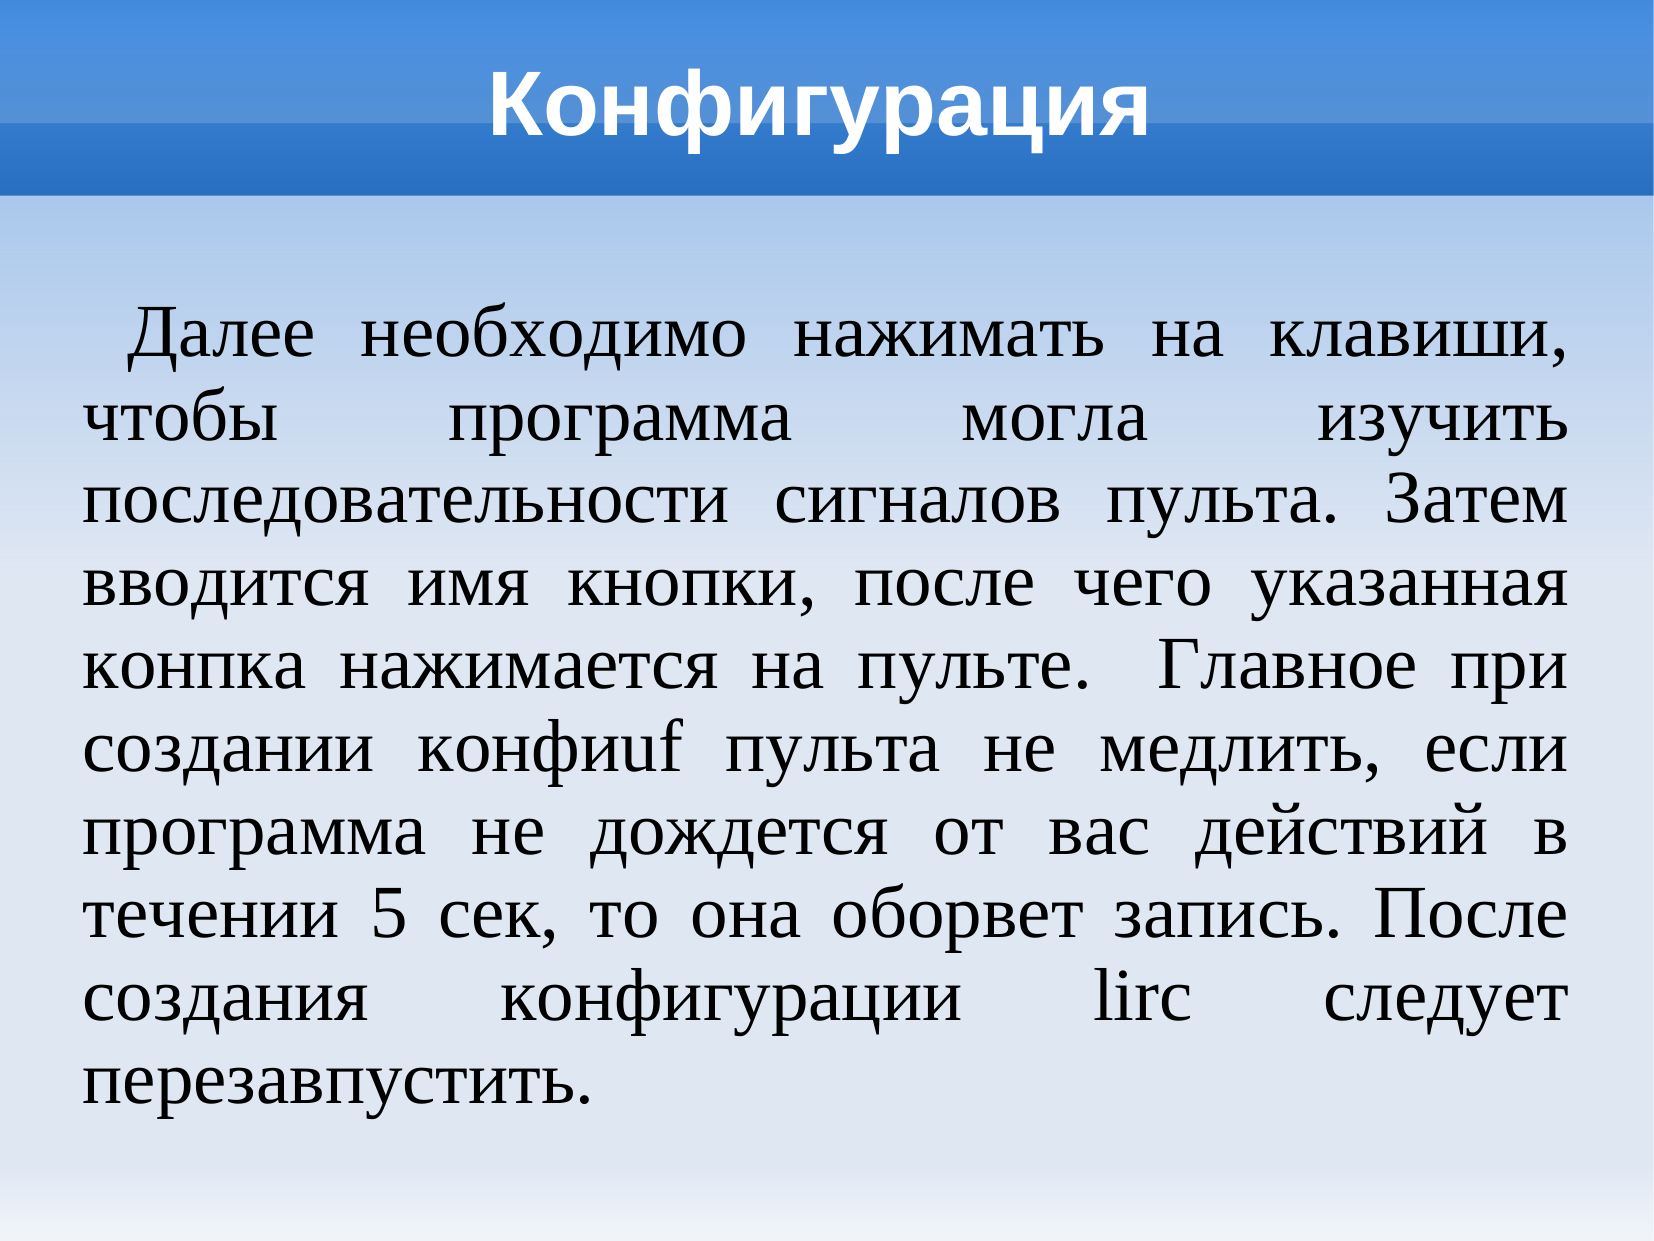

# Конфигурация
 Далее необходимо нажимать на клавиши, чтобы программа могла изучить последовательности сигналов пульта. Затем вводится имя кнопки, после чего указанная конпка нажимается на пульте. Главное при создании конфиuf пульта не медлить, если программа не дождется от вас действий в течении 5 сек, то она оборвет запись. После создания конфигурации lirc следует перезавпустить.